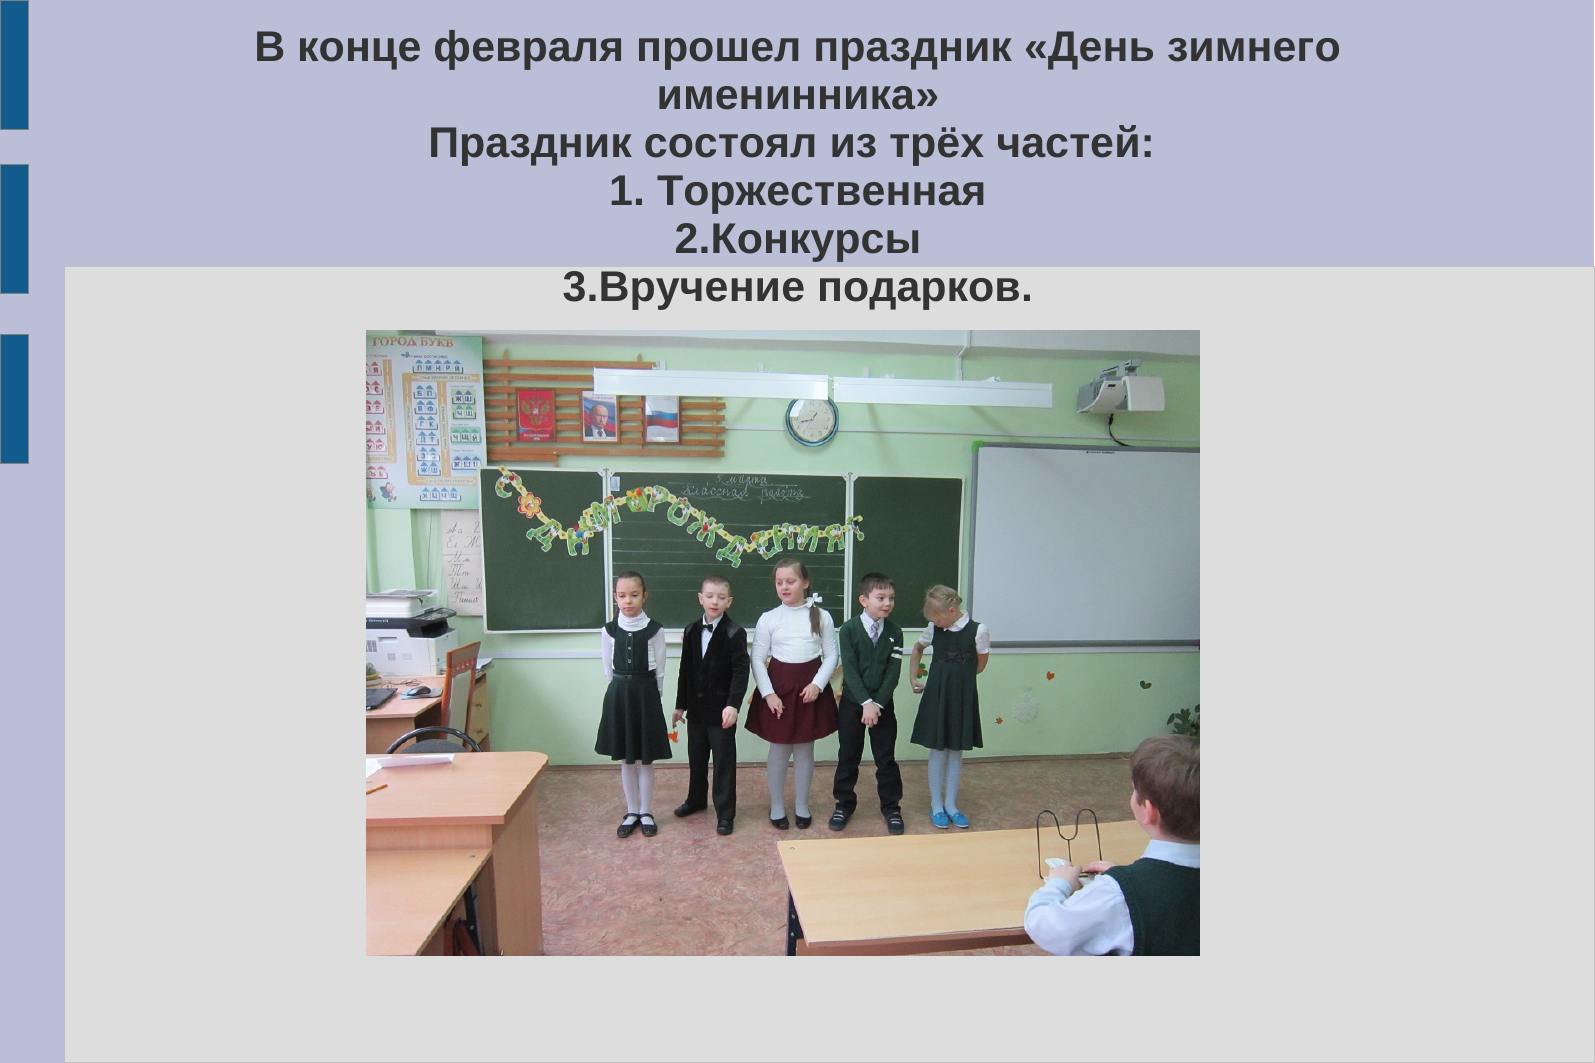

# В конце февраля прошел праздник «День зимнего именинника» Праздник состоял из трёх частей: 1. Торжественная 2.Конкурсы 3.Вручение подарков.